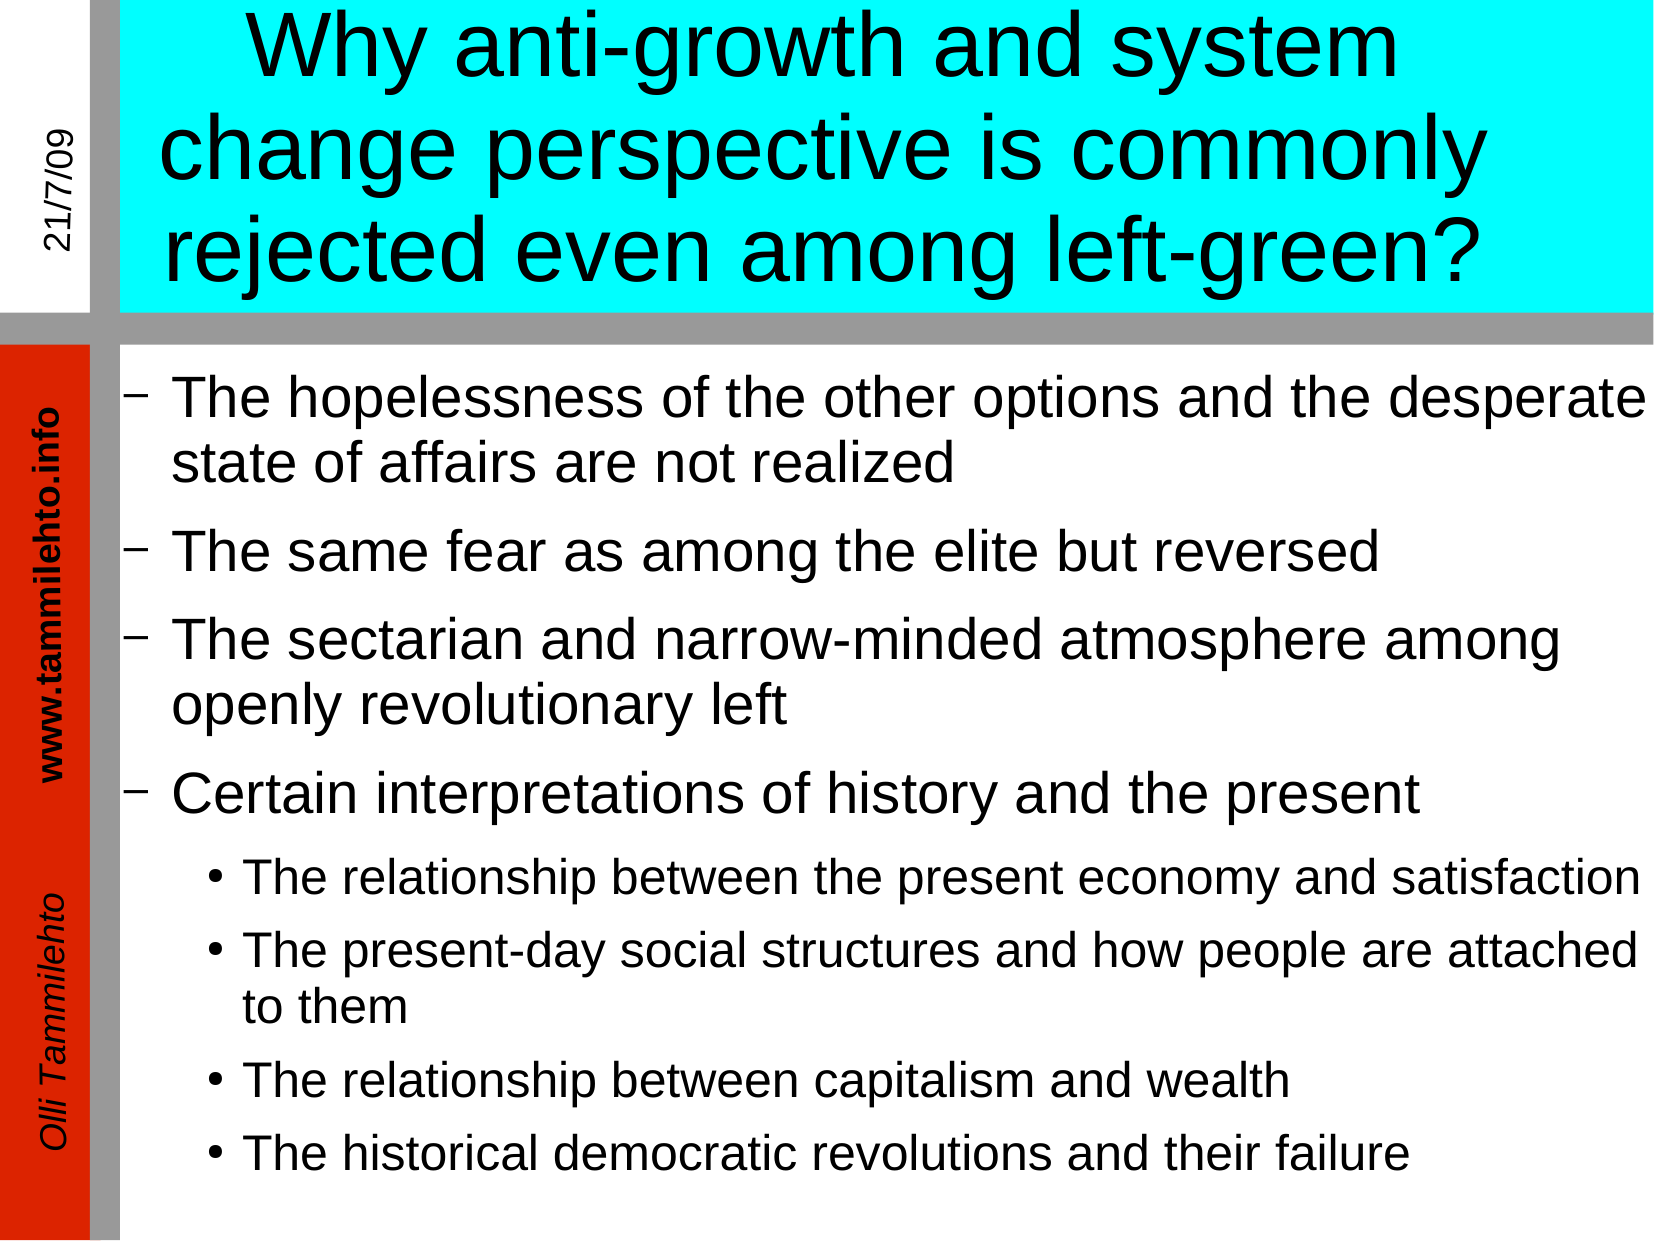

# Why anti-growth and system change perspective is commonly rejected even among left-green?
The hopelessness of the other options and the desperate state of affairs are not realized
The same fear as among the elite but reversed
The sectarian and narrow-minded atmosphere among openly revolutionary left
Certain interpretations of history and the present
The relationship between the present economy and satisfaction
The present-day social structures and how people are attached to them
The relationship between capitalism and wealth
The historical democratic revolutions and their failure